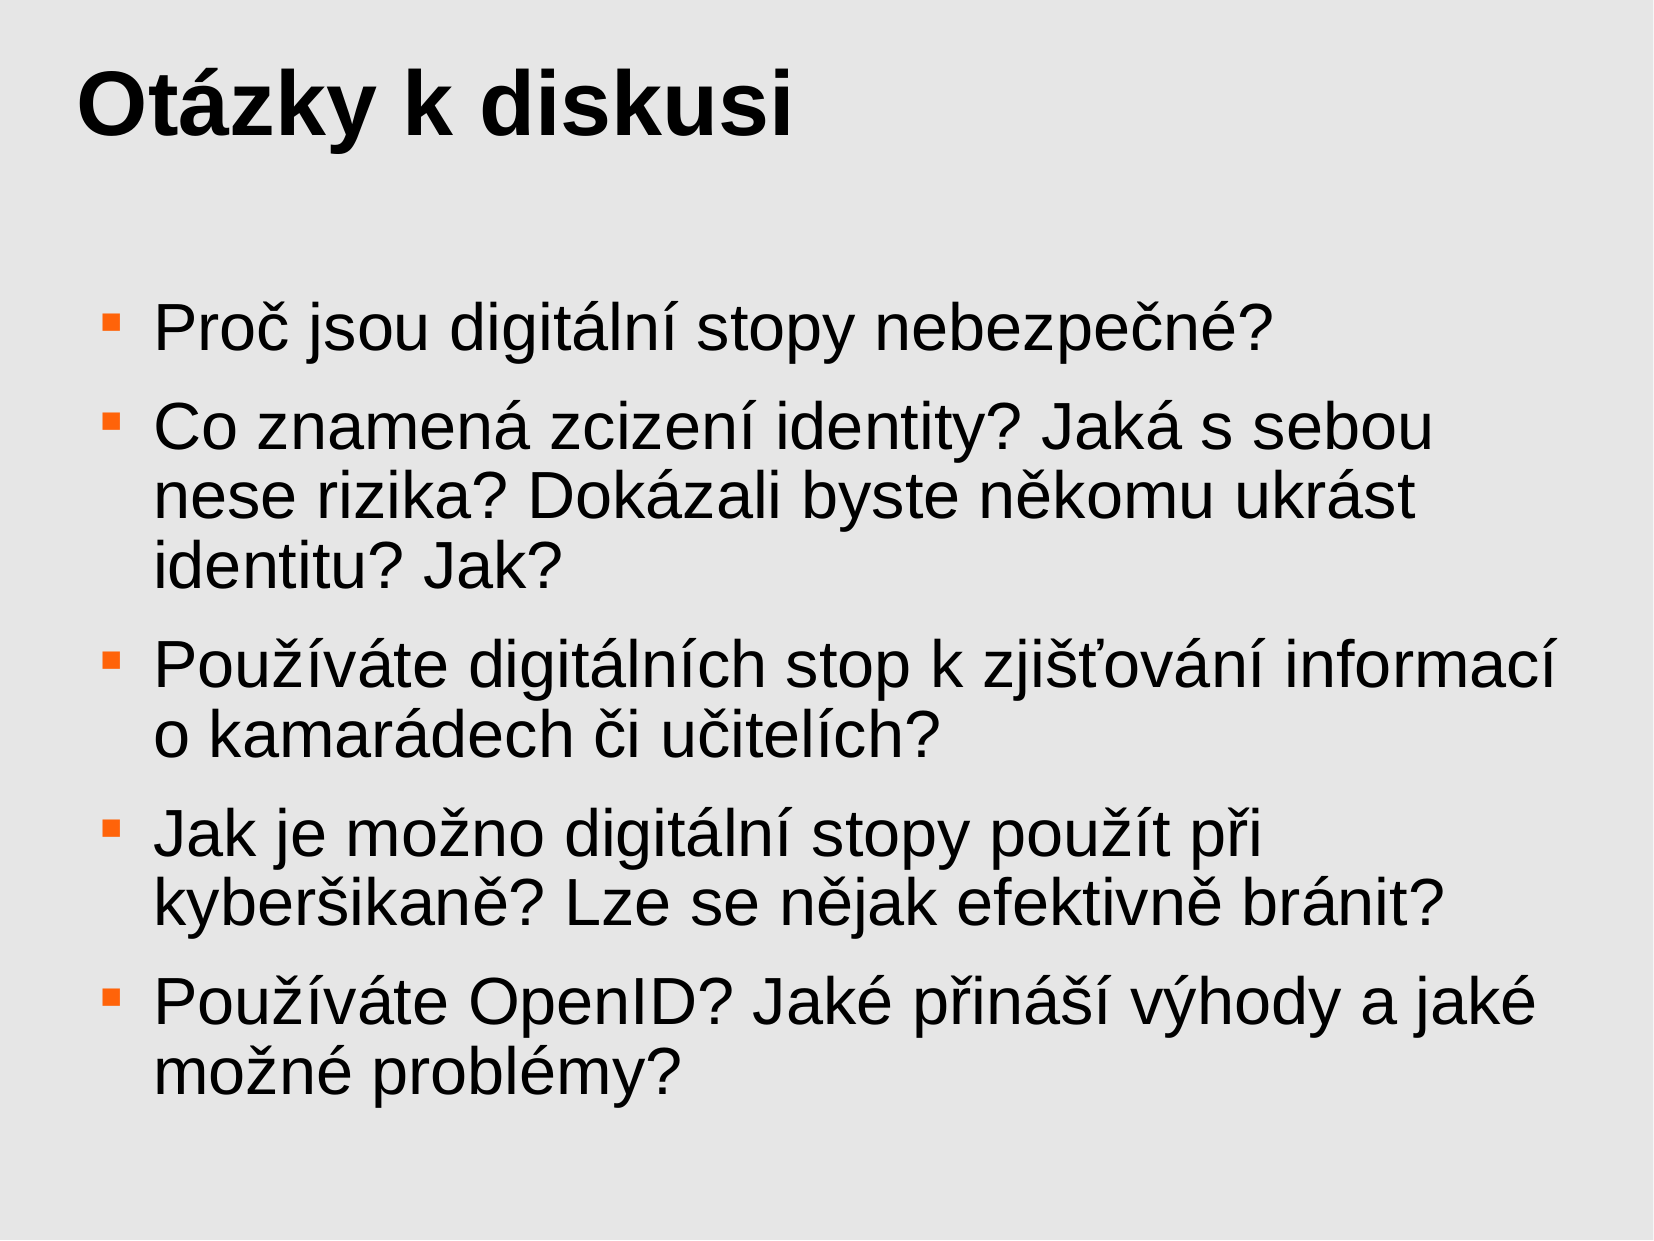

# Otázky k diskusi
Proč jsou digitální stopy nebezpečné?
Co znamená zcizení identity? Jaká s sebou nese rizika? Dokázali byste někomu ukrást identitu? Jak?
Používáte digitálních stop k zjišťování informací o kamarádech či učitelích?
Jak je možno digitální stopy použít při kyberšikaně? Lze se nějak efektivně bránit?
Používáte OpenID? Jaké přináší výhody a jaké možné problémy?